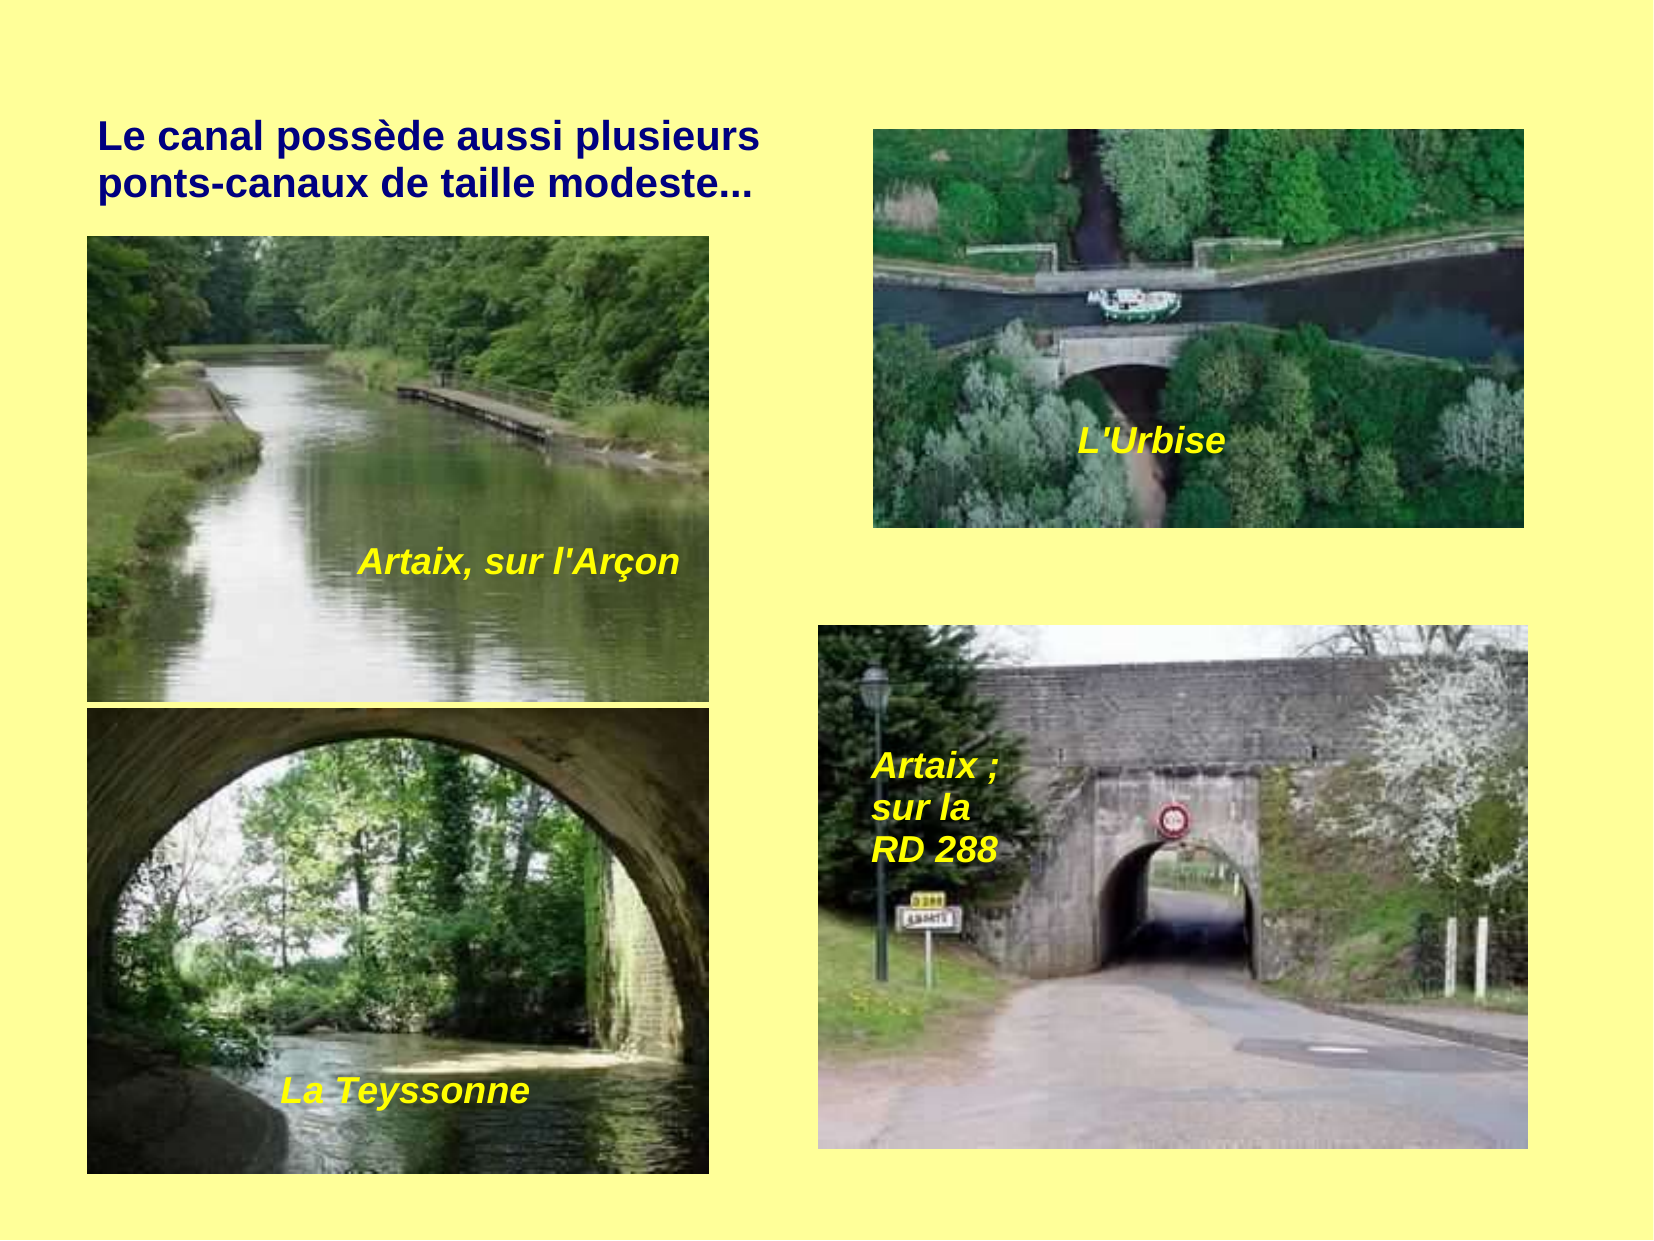

Le canal possède aussi plusieurs ponts-canaux de taille modeste...
L'Urbise
Artaix, sur l'Arçon
Artaix ; sur la RD 288
La Teyssonne